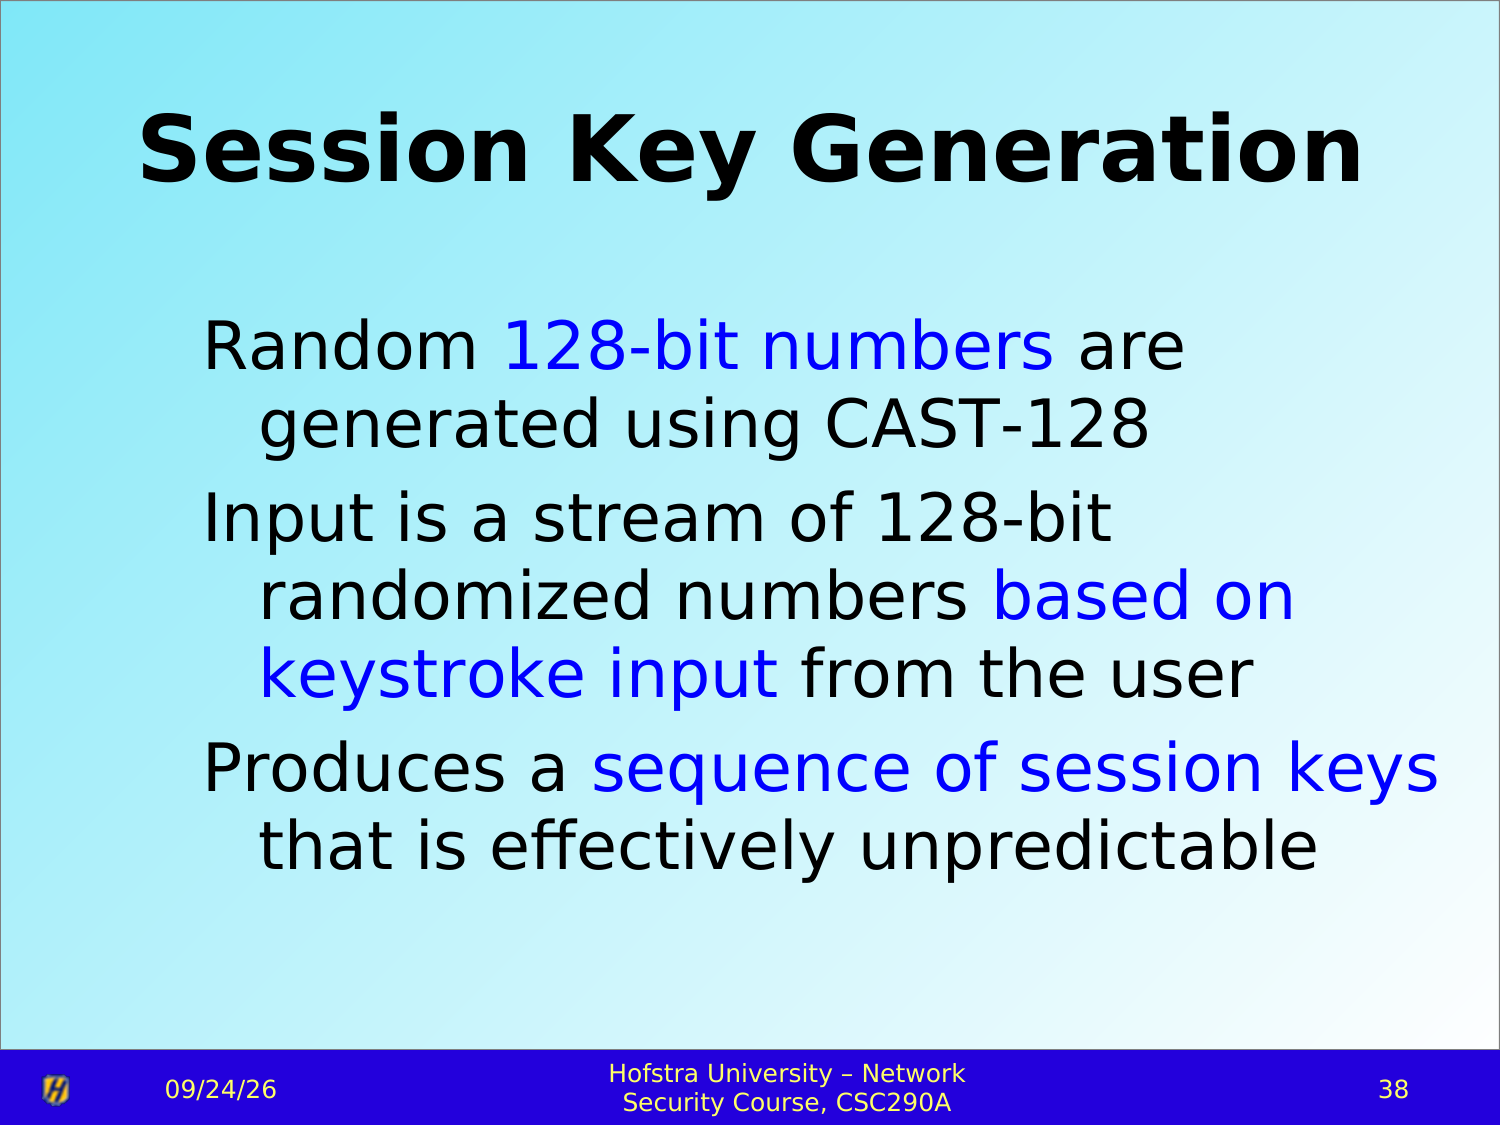

# Session Key Generation
Random 128-bit numbers are generated using CAST-128
Input is a stream of 128-bit randomized numbers based on keystroke input from the user
Produces a sequence of session keys that is effectively unpredictable
38